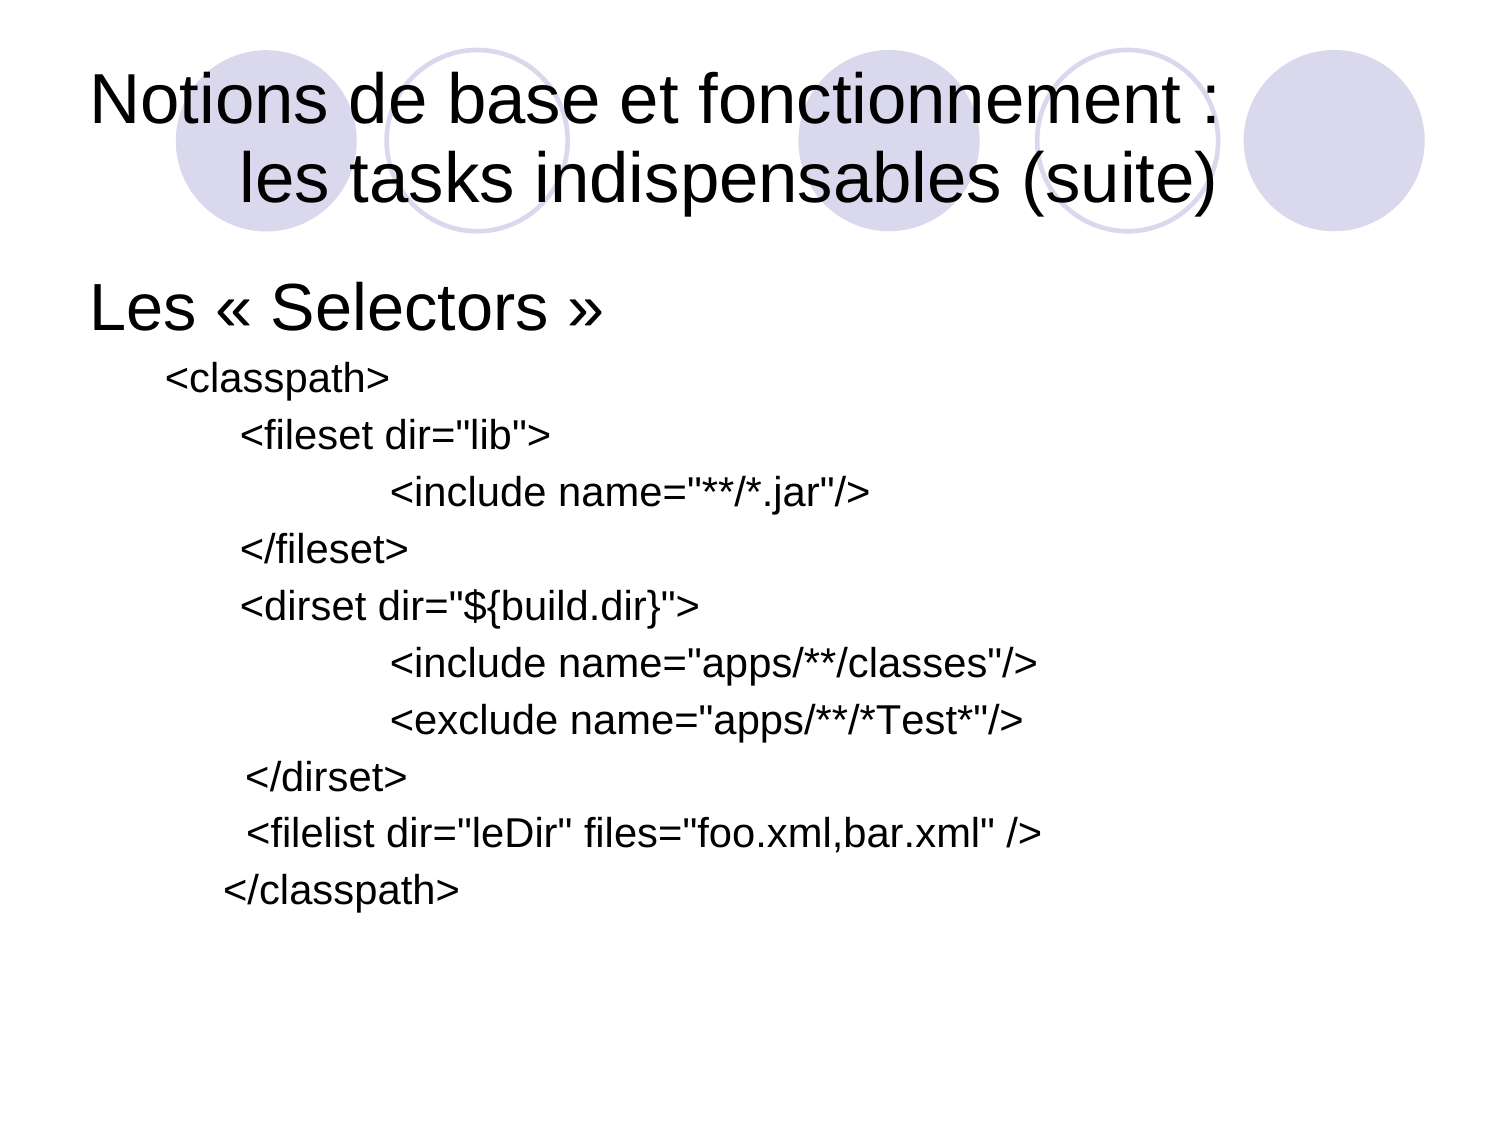

# Notions de base et fonctionnement : les tasks indispensables (suite)
Les « Selectors »
<classpath>
		<fileset dir="lib">
			<include name="**/*.jar"/>
		</fileset>
		<dirset dir="${build.dir}">
			<include name="apps/**/classes"/>
 	<exclude name="apps/**/*Test*"/>
 </dirset>
	 <filelist dir="leDir" files="foo.xml,bar.xml" />
	 </classpath>